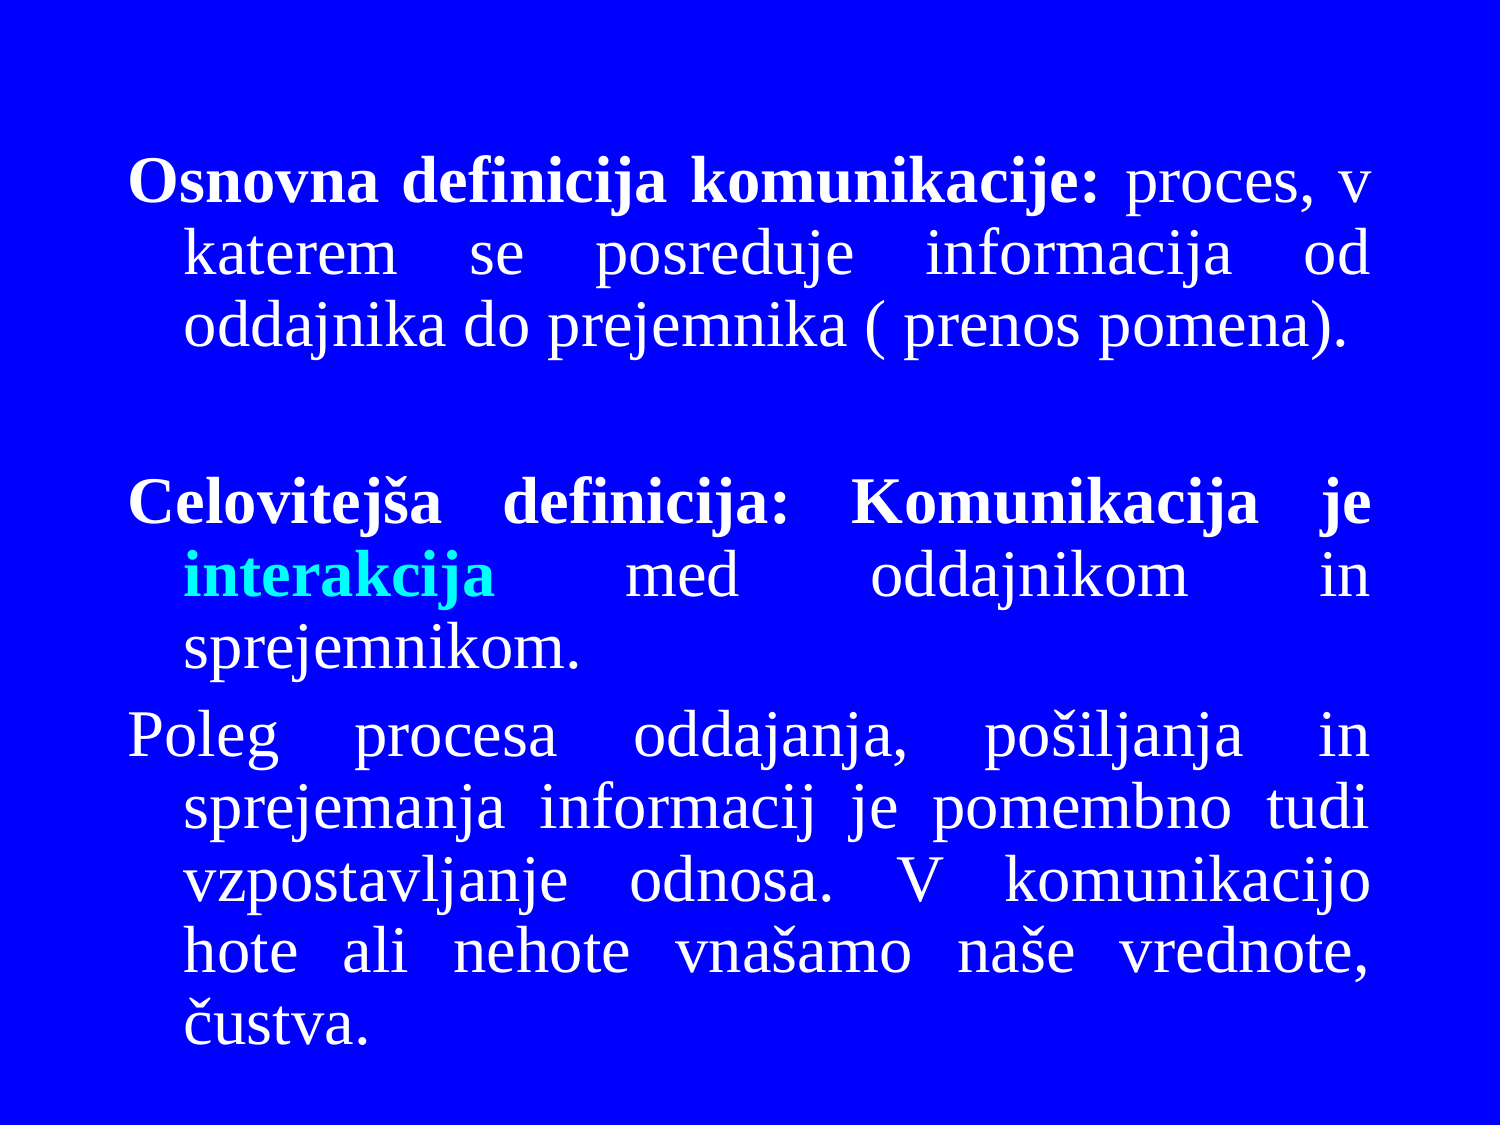

# Osnovna definicija komunikacije: proces, v katerem se posreduje informacija od oddajnika do prejemnika ( prenos pomena).
Celovitejša definicija: Komunikacija je interakcija med oddajnikom in sprejemnikom.
Poleg procesa oddajanja, pošiljanja in sprejemanja informacij je pomembno tudi vzpostavljanje odnosa. V komunikacijo hote ali nehote vnašamo naše vrednote, čustva.